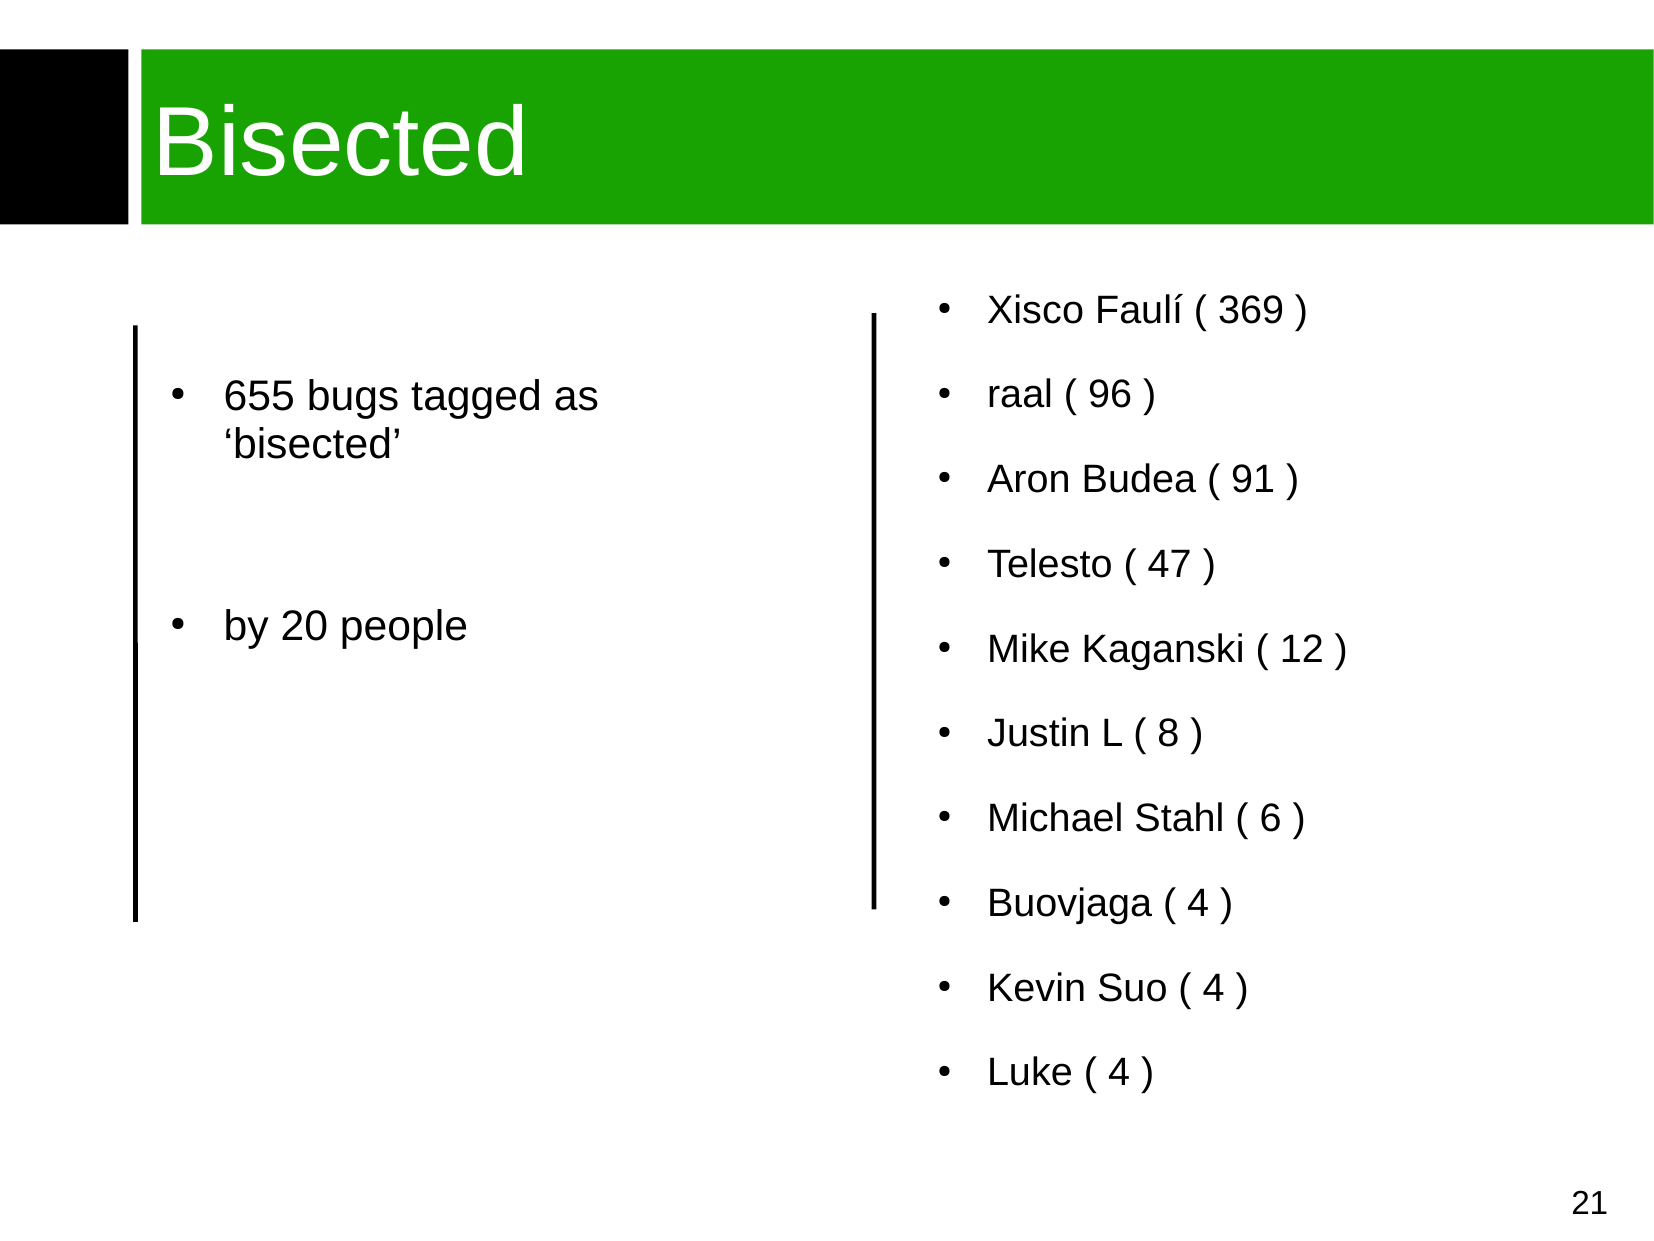

# Bisected
655 bugs tagged as ‘bisected’
by 20 people
Xisco Faulí ( 369 )
raal ( 96 )
Aron Budea ( 91 )
Telesto ( 47 )
Mike Kaganski ( 12 )
Justin L ( 8 )
Michael Stahl ( 6 )
Buovjaga ( 4 )
Kevin Suo ( 4 )
Luke ( 4 )